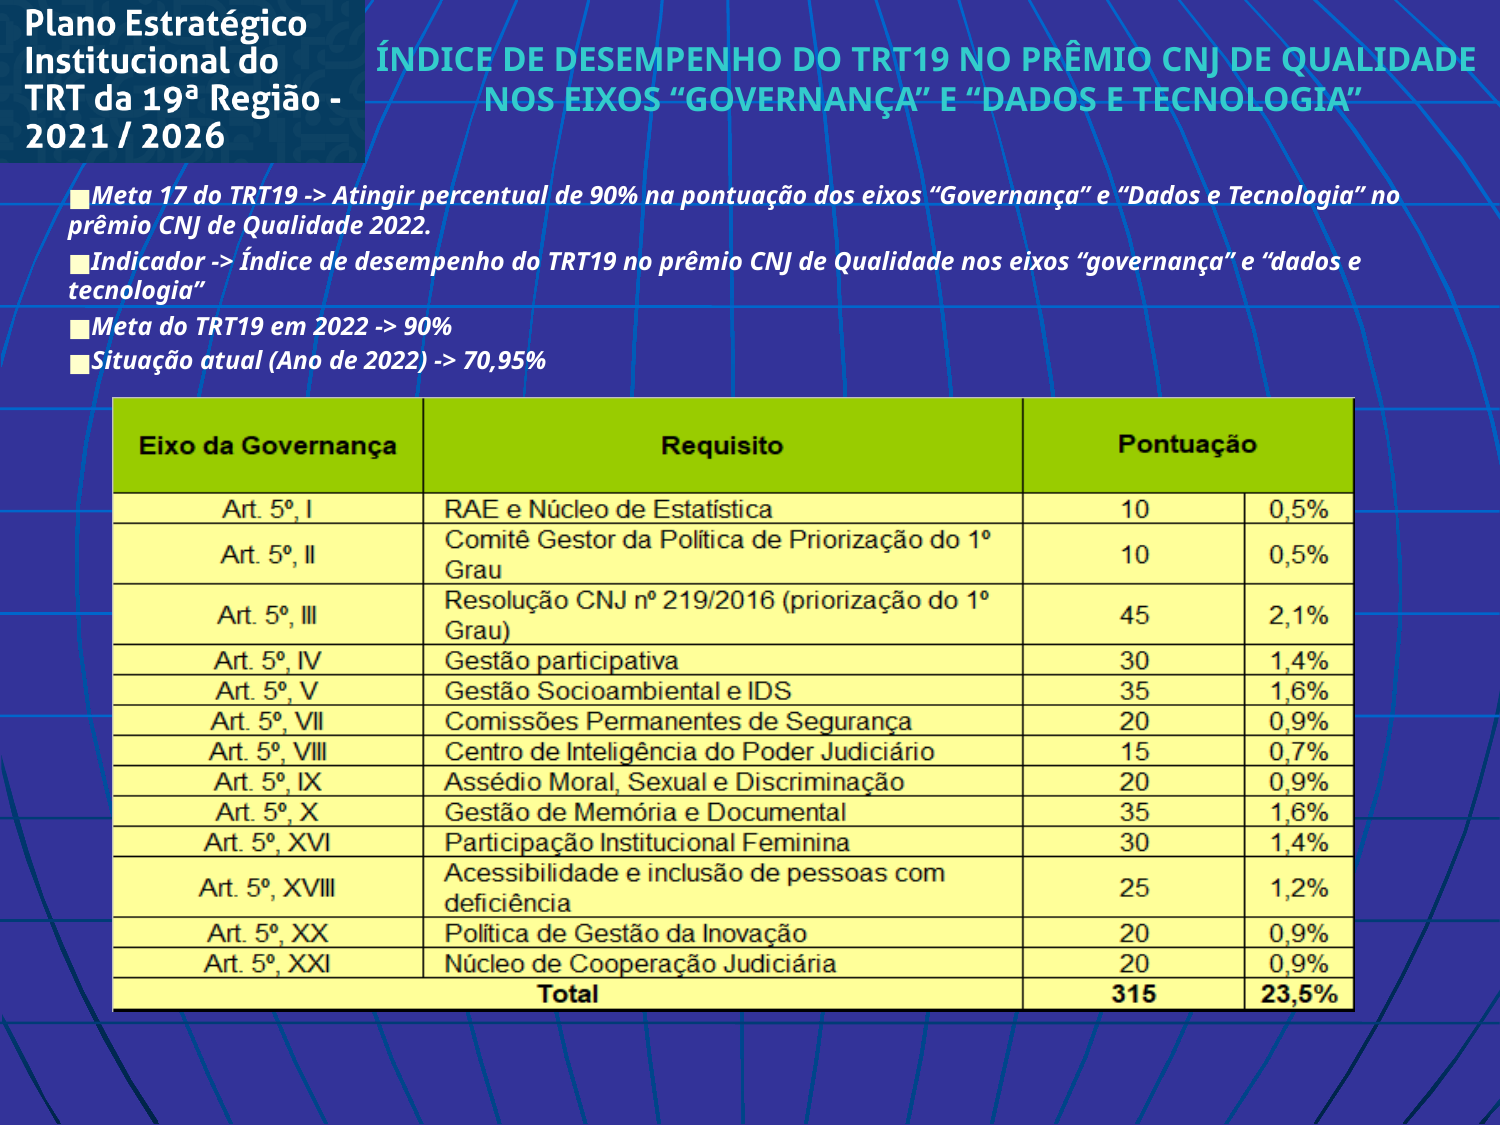

ÍNDICE DE DESEMPENHO DO TRT19 NO PRÊMIO CNJ DE QUALIDADE NOS EIXOS “GOVERNANÇA” E “DADOS E TECNOLOGIA”
Meta 17 do TRT19 -> Atingir percentual de 90% na pontuação dos eixos “Governança” e “Dados e Tecnologia” no prêmio CNJ de Qualidade 2022.
Indicador -> Índice de desempenho do TRT19 no prêmio CNJ de Qualidade nos eixos “governança” e “dados e tecnologia”
Meta do TRT19 em 2022 -> 90%
Situação atual (Ano de 2022) -> 70,95%